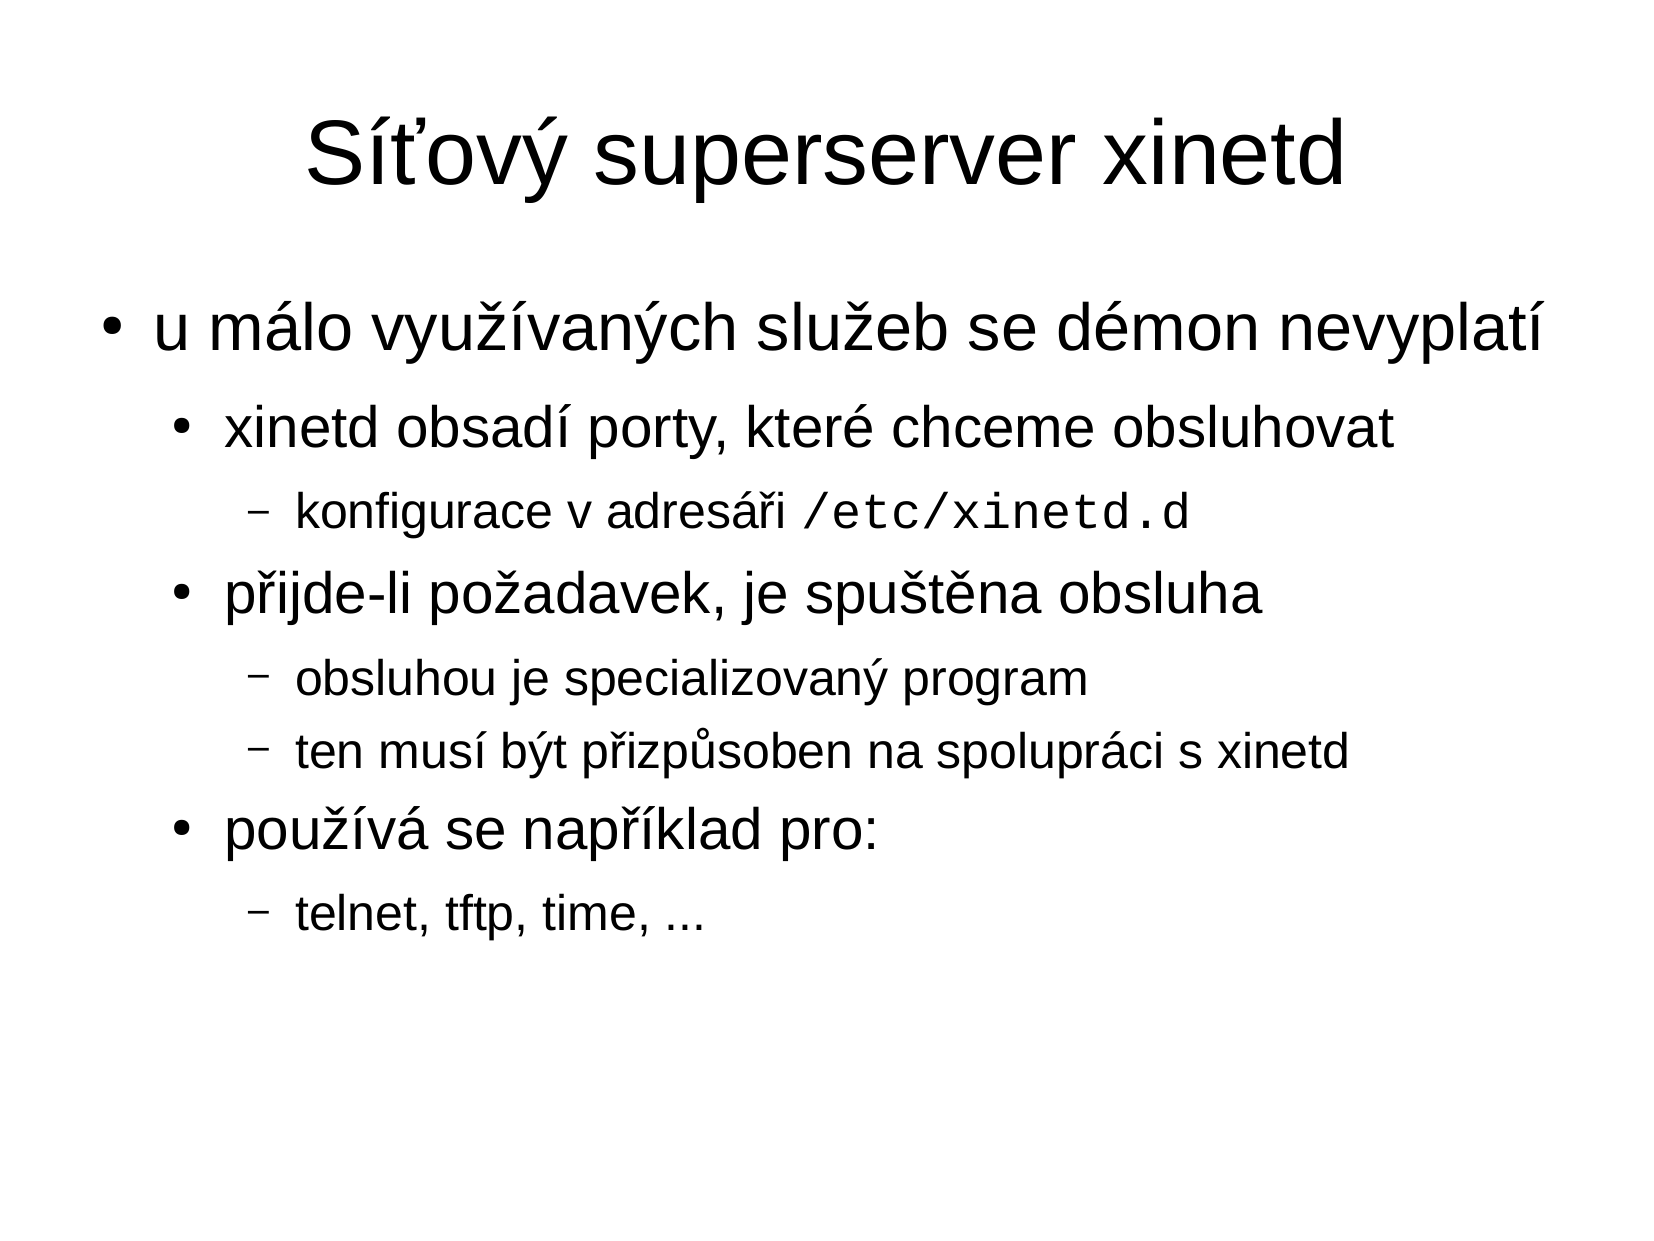

# Síťový superserver xinetd
u málo využívaných služeb se démon nevyplatí
xinetd obsadí porty, které chceme obsluhovat
konfigurace v adresáři /etc/xinetd.d
přijde-li požadavek, je spuštěna obsluha
obsluhou je specializovaný program
ten musí být přizpůsoben na spolupráci s xinetd
používá se například pro:
telnet, tftp, time, ...